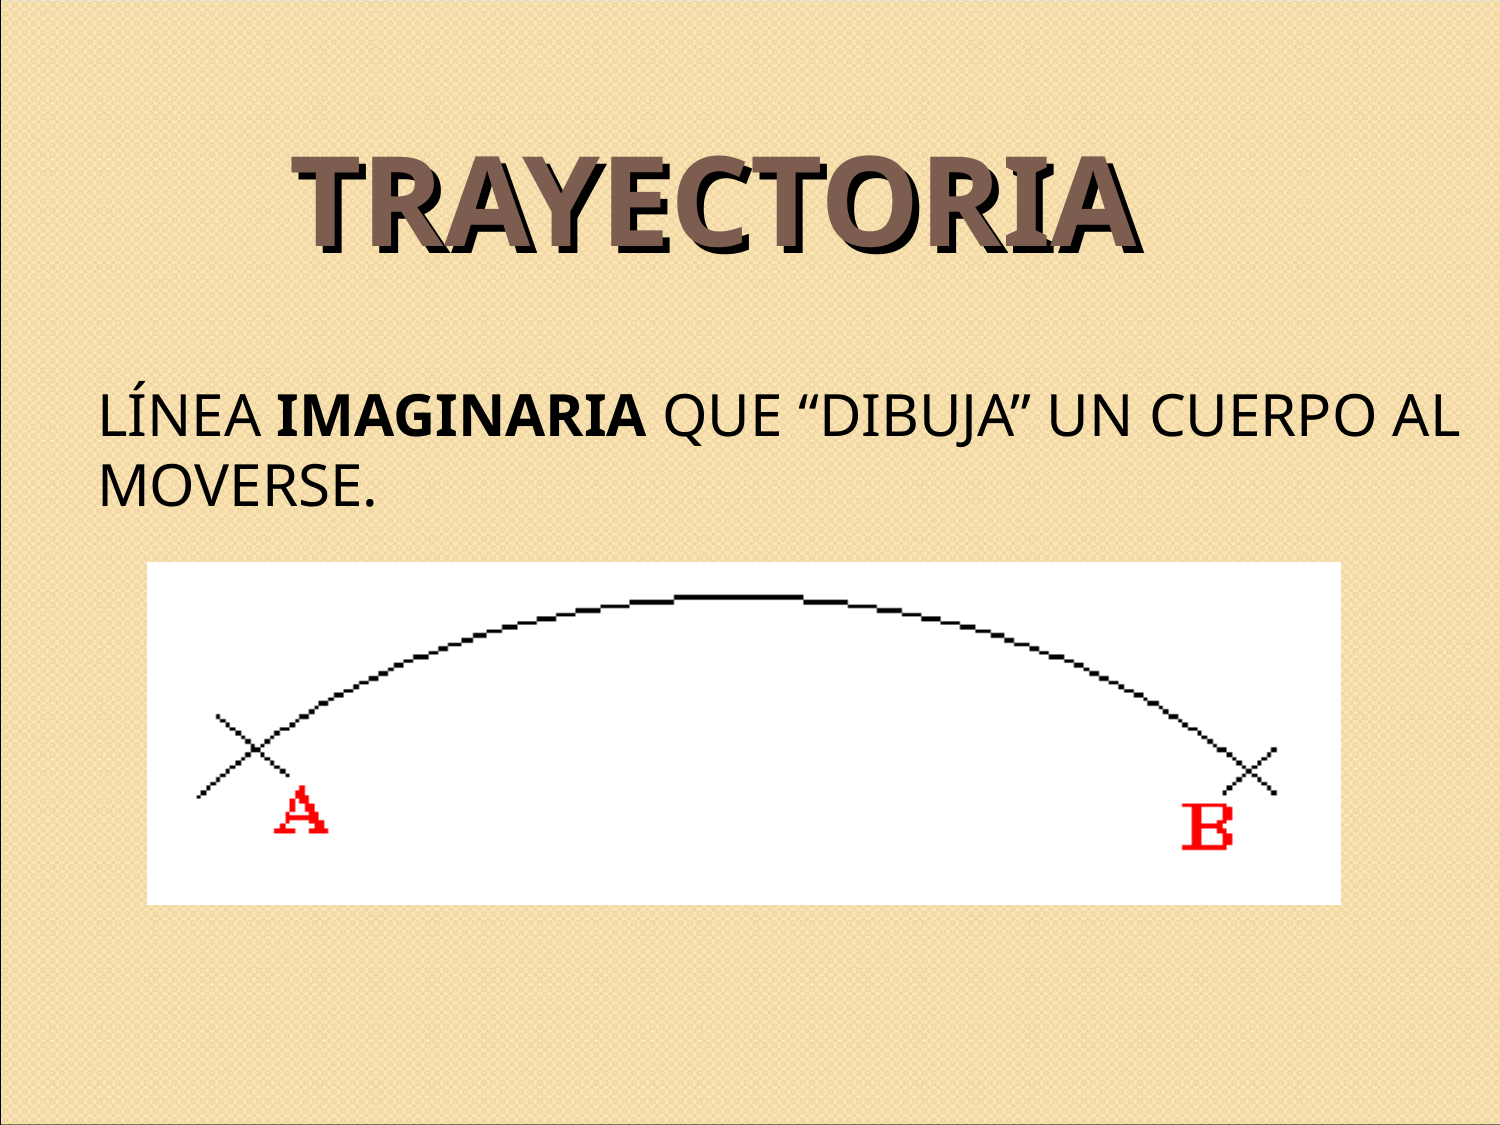

# TRAYECTORIA
LÍNEA IMAGINARIA QUE “DIBUJA” UN CUERPO AL MOVERSE.